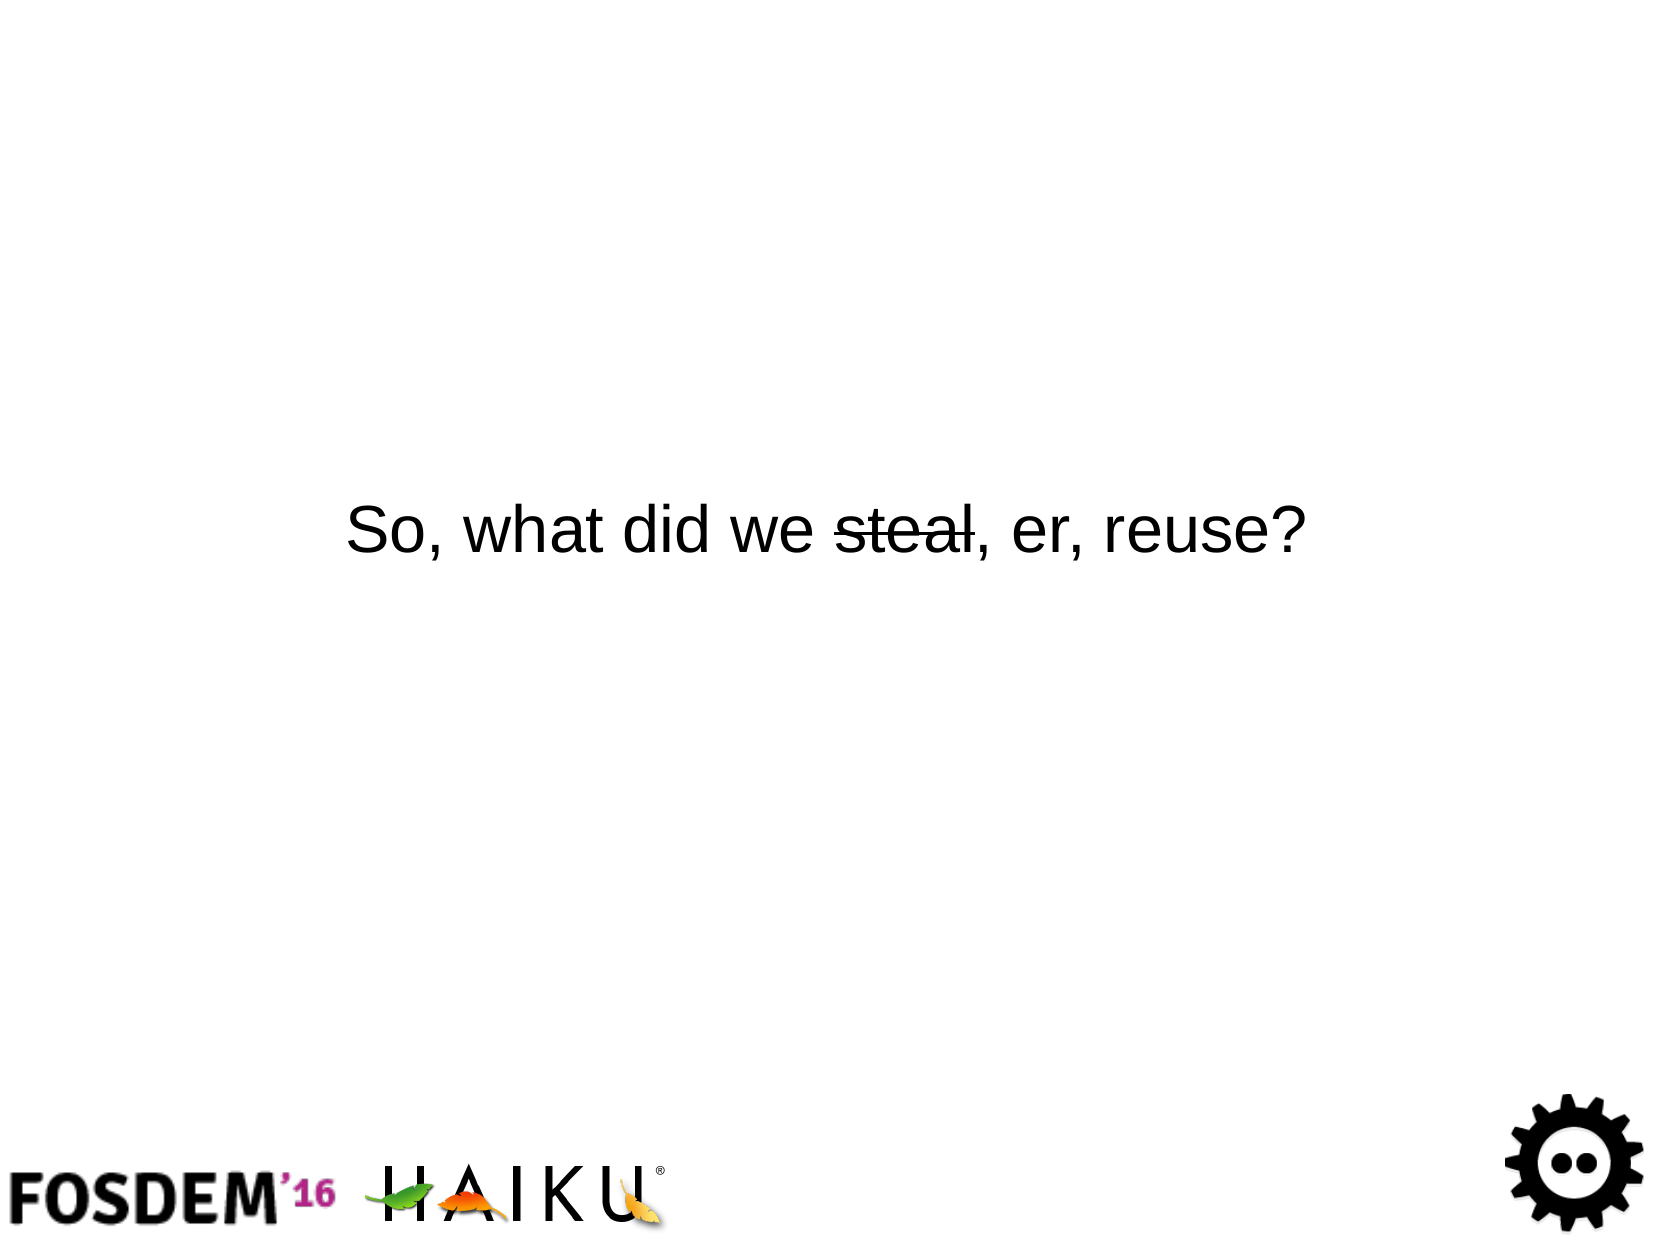

# So, what did we steal, er, reuse?